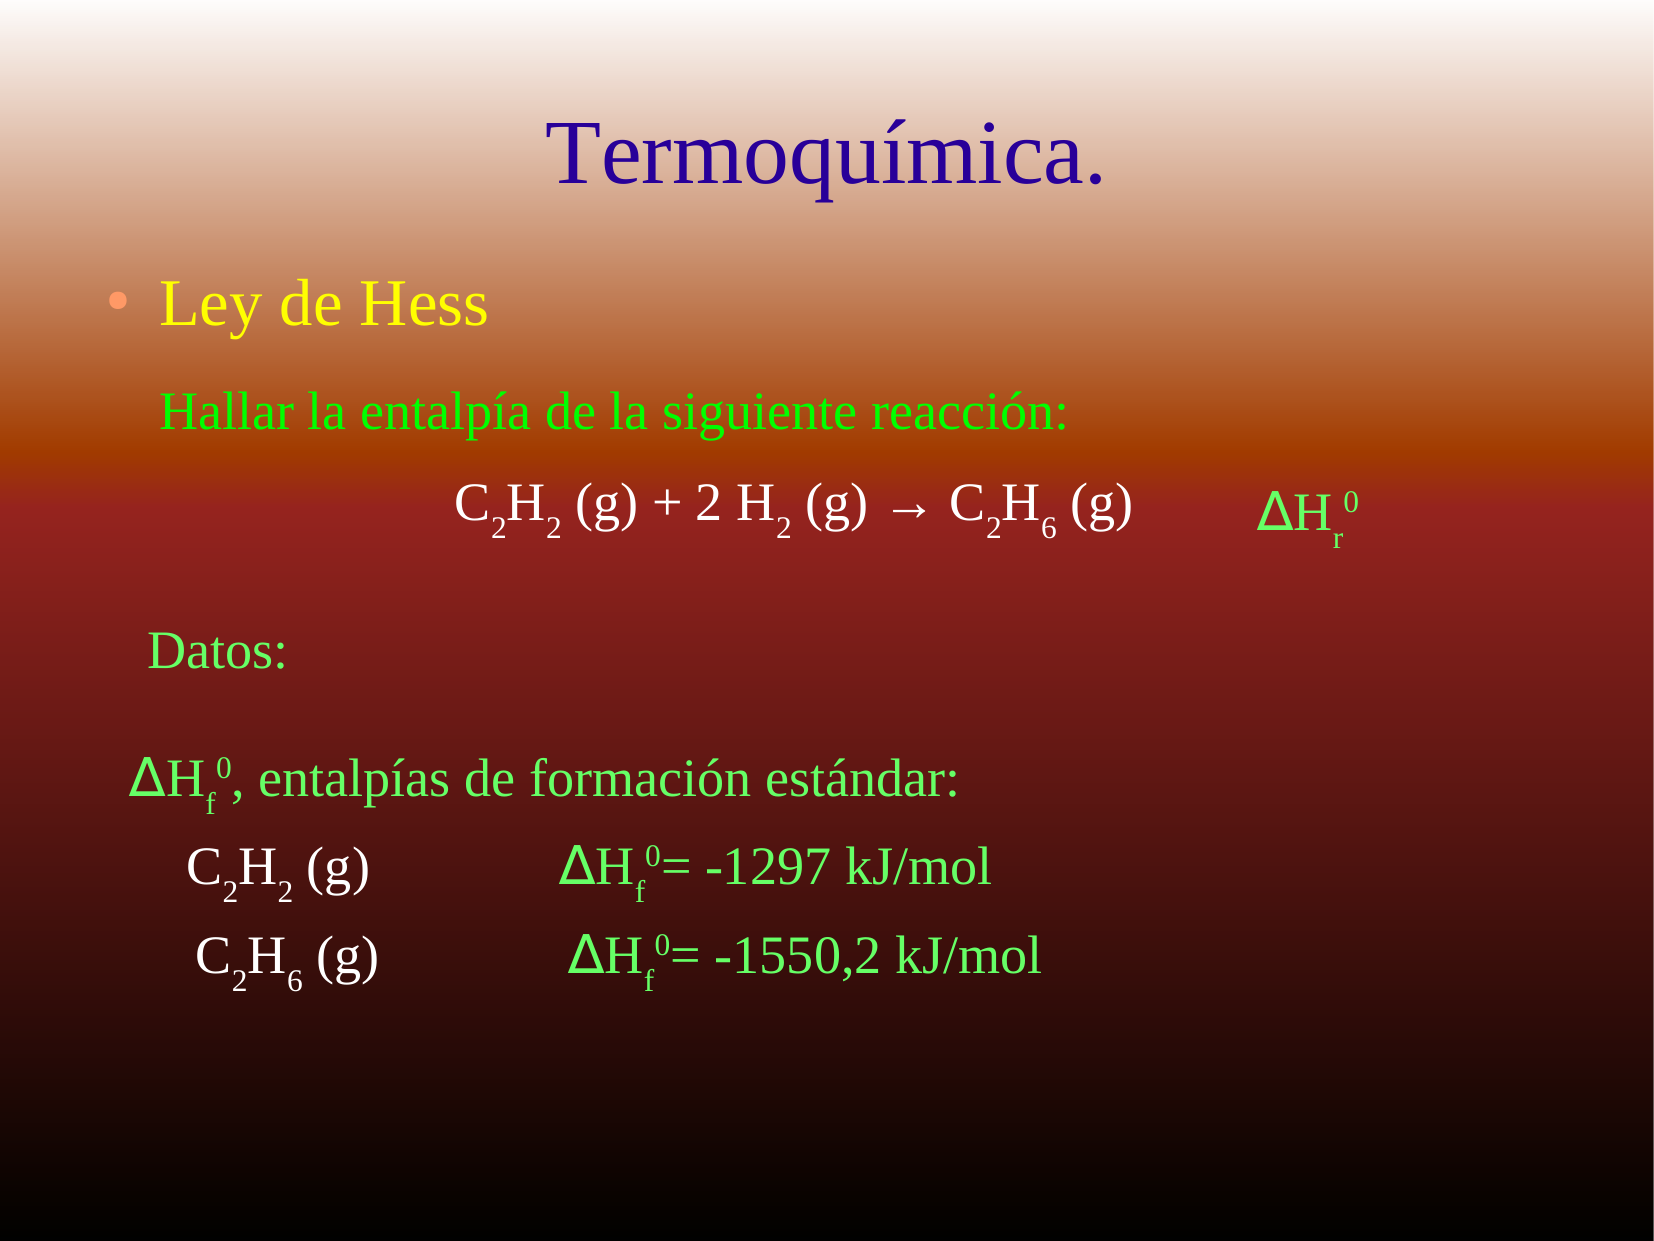

# Termoquímica.
Ley de Hess
Hallar la entalpía de la siguiente reacción:
C2H2 (g) + 2 H2 (g) → C2H6 (g)
∆Hr0
Datos:
∆Hf0, entalpías de formación estándar:
C2H2 (g) ∆Hf0= -1297 kJ/mol
C2H6 (g) ∆Hf0= -1550,2 kJ/mol